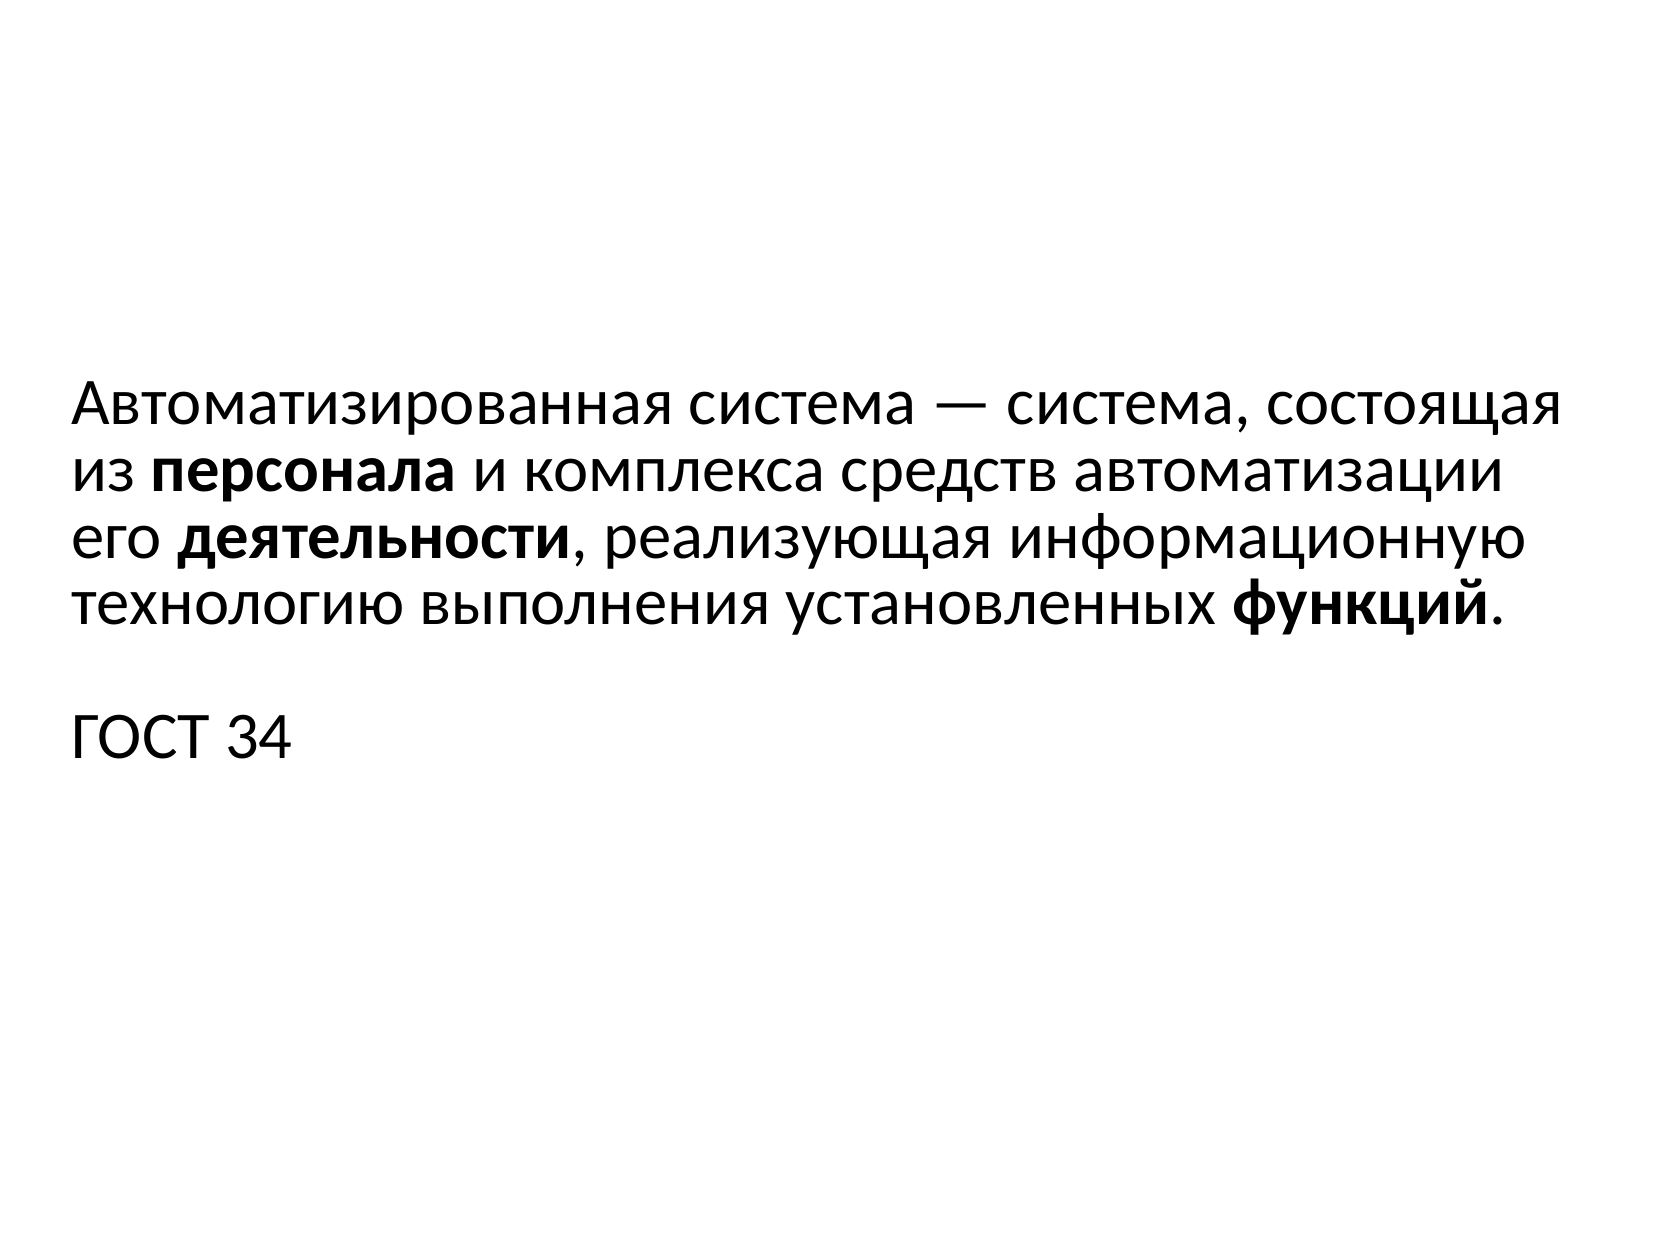

Автоматизированная система — система, состоящая из персонала и комплекса средств автоматизации его деятельности, реализующая информационную технологию выполнения установленных функций.
ГОСТ 34